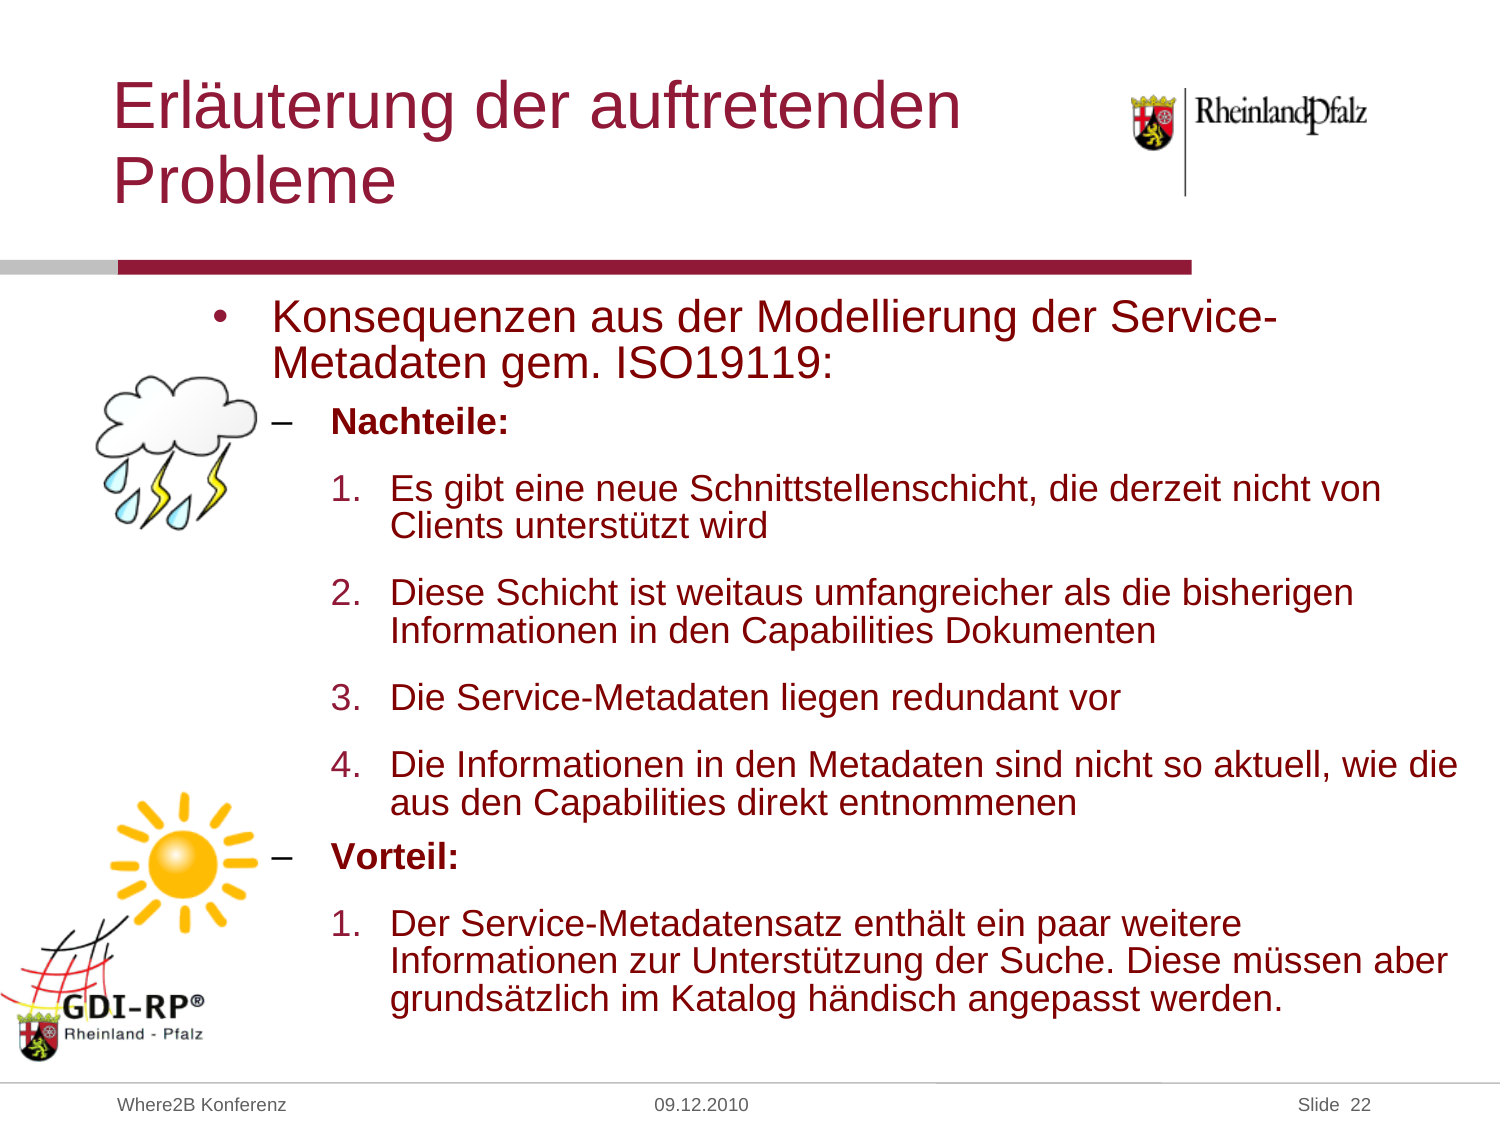

# Erläuterung der auftretenden Probleme
Konsequenzen aus der Modellierung der Service-Metadaten gem. ISO19119:
Nachteile:
Es gibt eine neue Schnittstellenschicht, die derzeit nicht von Clients unterstützt wird
Diese Schicht ist weitaus umfangreicher als die bisherigen Informationen in den Capabilities Dokumenten
Die Service-Metadaten liegen redundant vor
Die Informationen in den Metadaten sind nicht so aktuell, wie die aus den Capabilities direkt entnommenen
Vorteil:
Der Service-Metadatensatz enthält ein paar weitere Informationen zur Unterstützung der Suche. Diese müssen aber grundsätzlich im Katalog händisch angepasst werden.